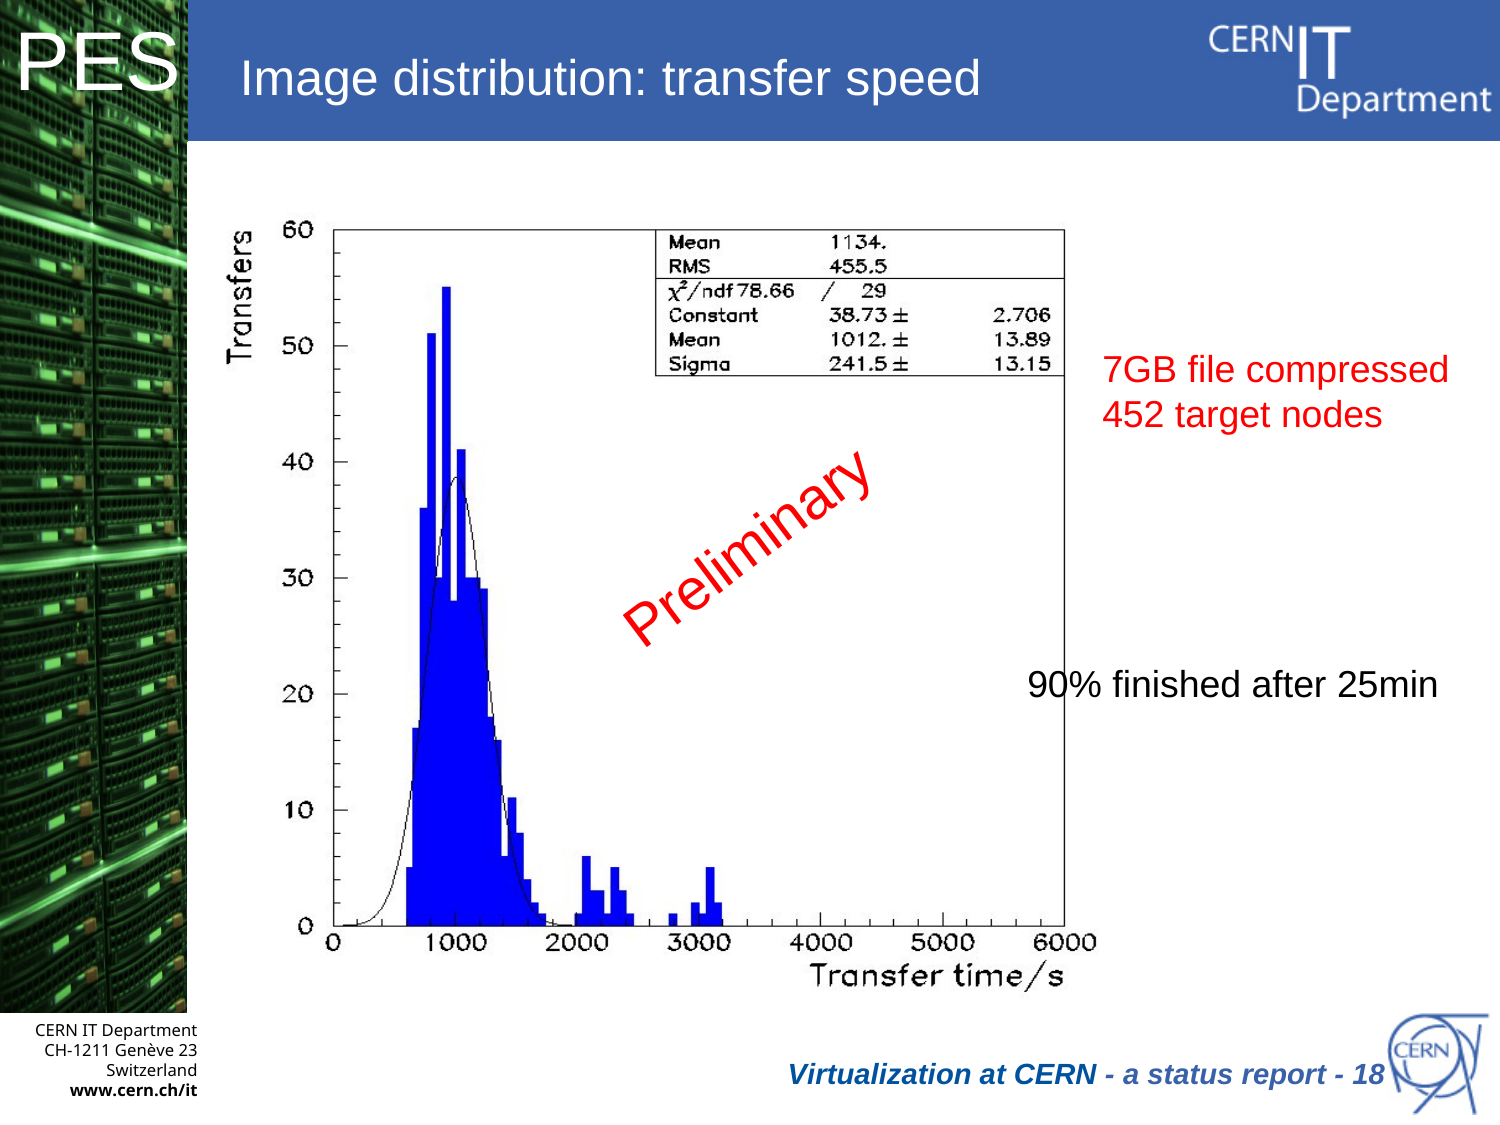

Image distribution: transfer speed
7GB file compressed
452 target nodes
Preliminary
90% finished after 25min
Batch virtualization project at CERN